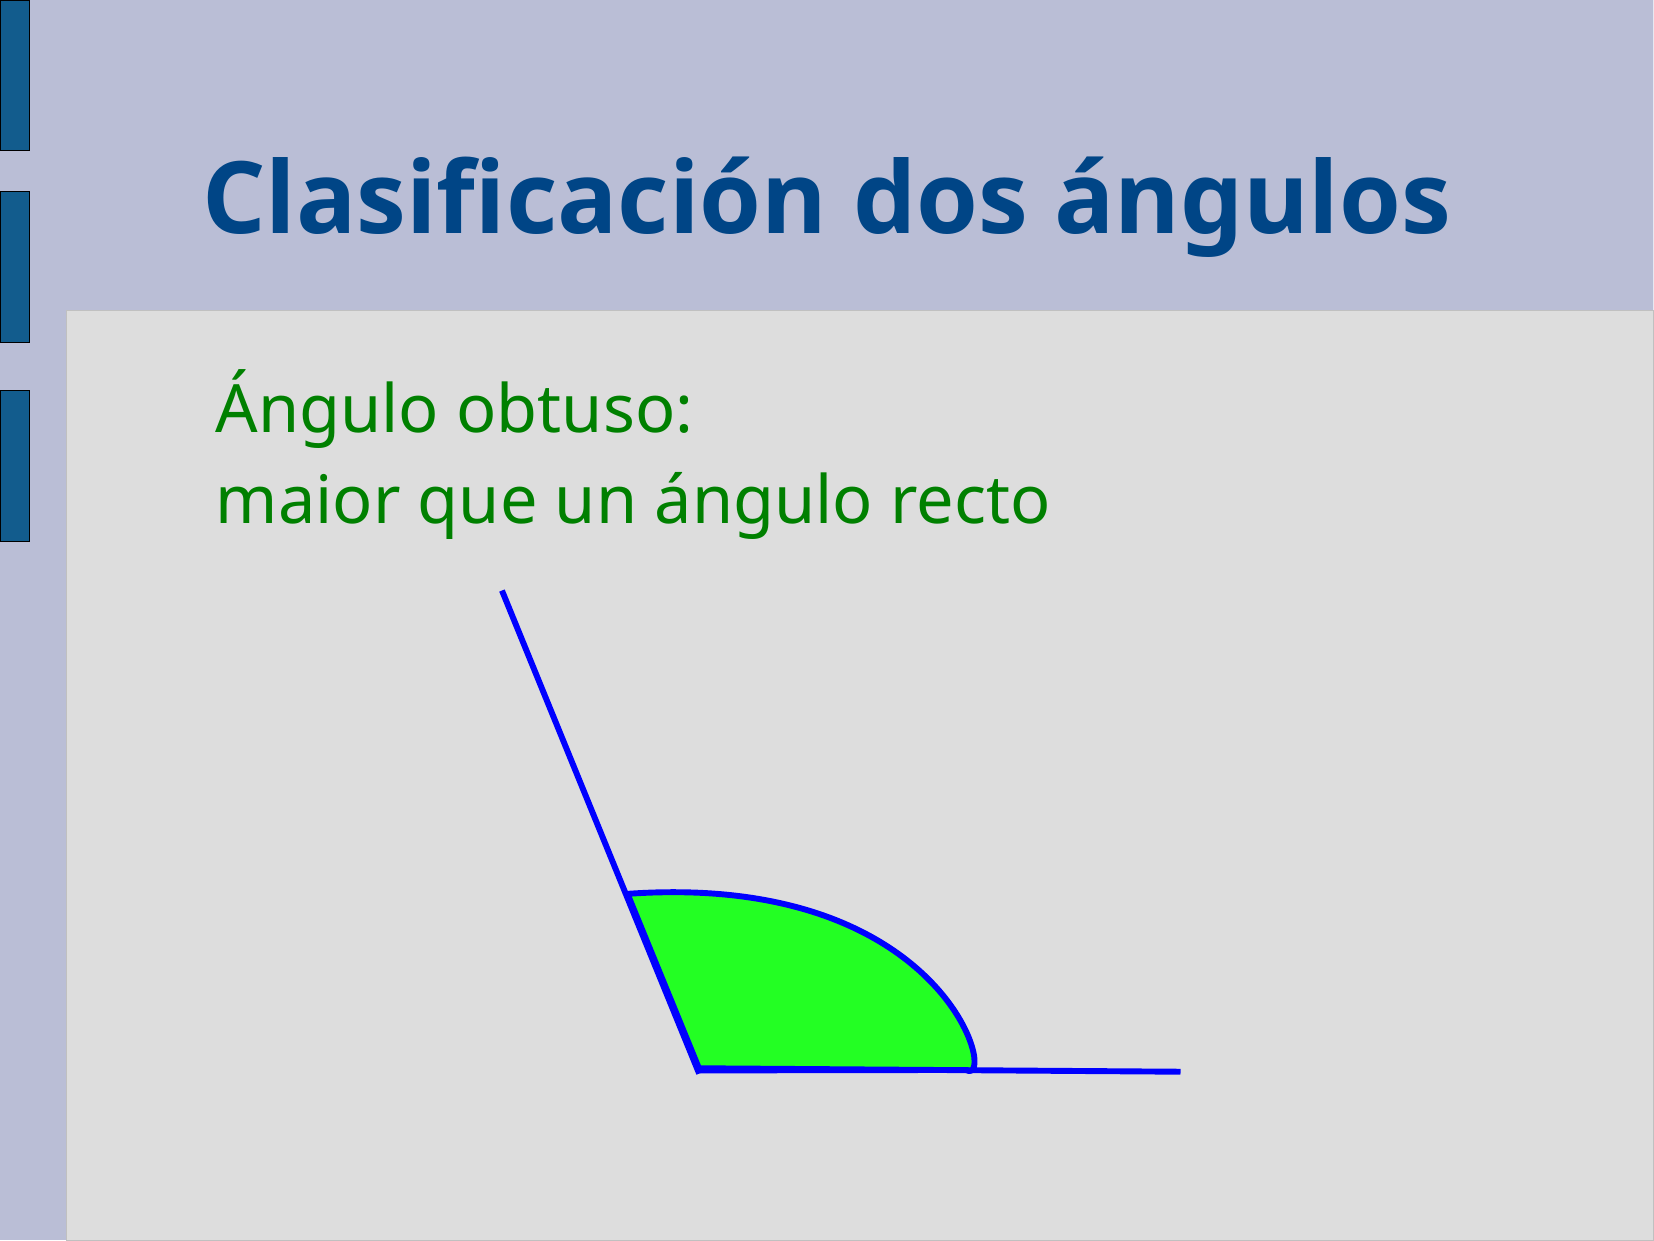

# Clasificación dos ángulos
Ángulo obtuso:
maior que un ángulo recto